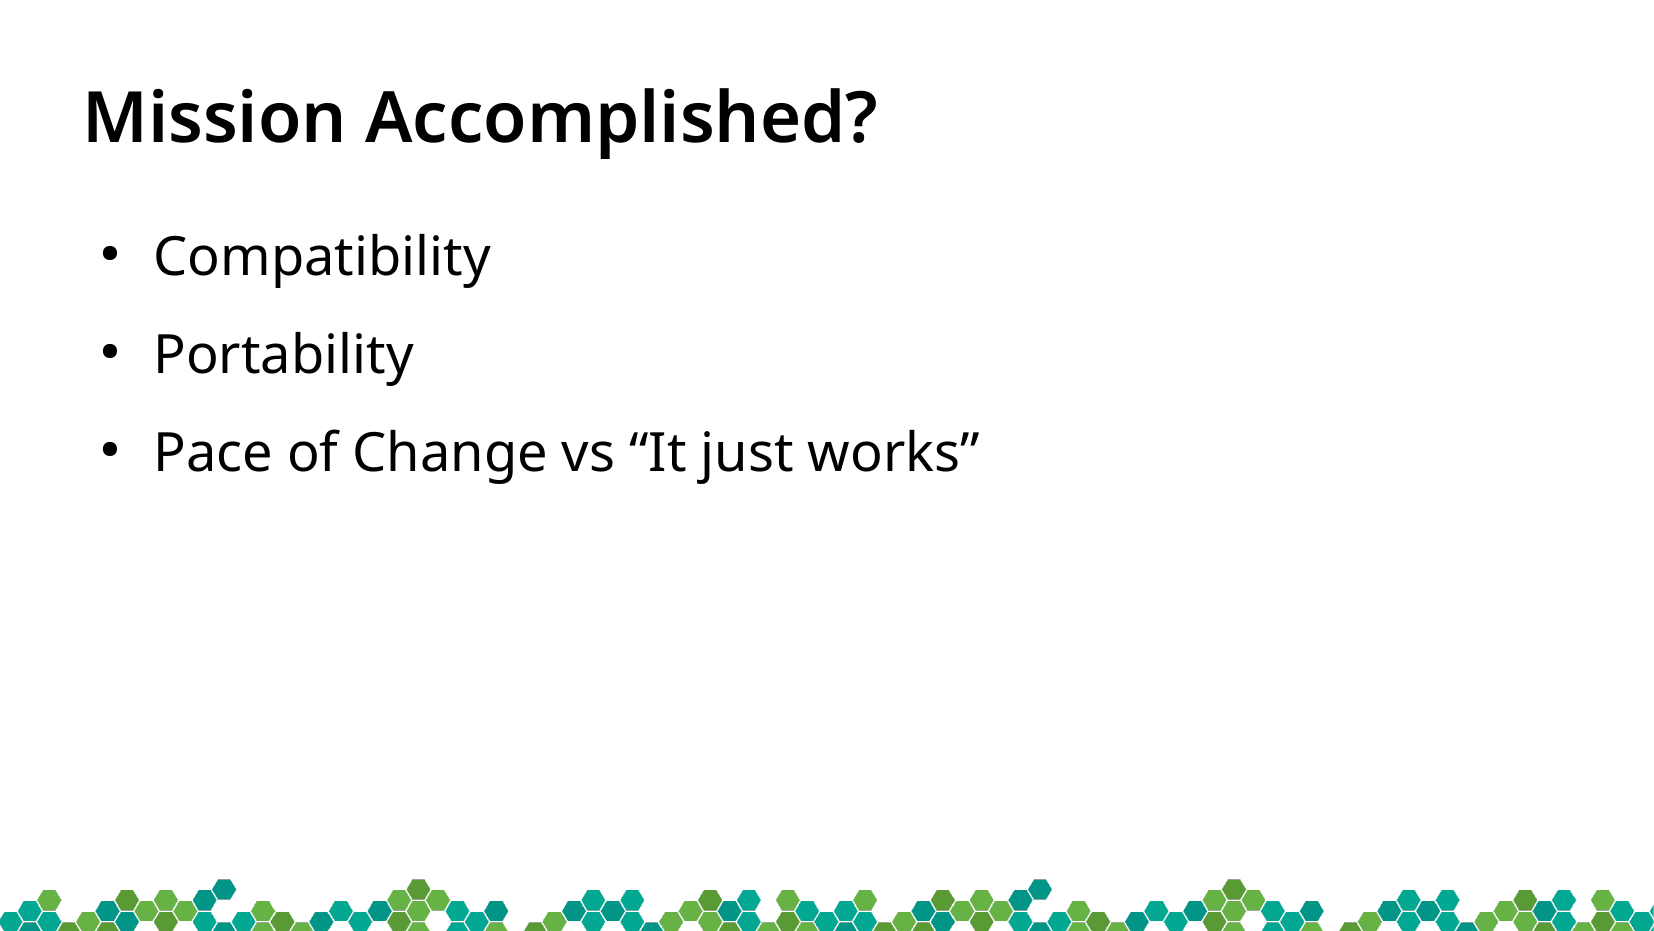

# Mission Accomplished?
Compatibility
Portability
Pace of Change vs “It just works”